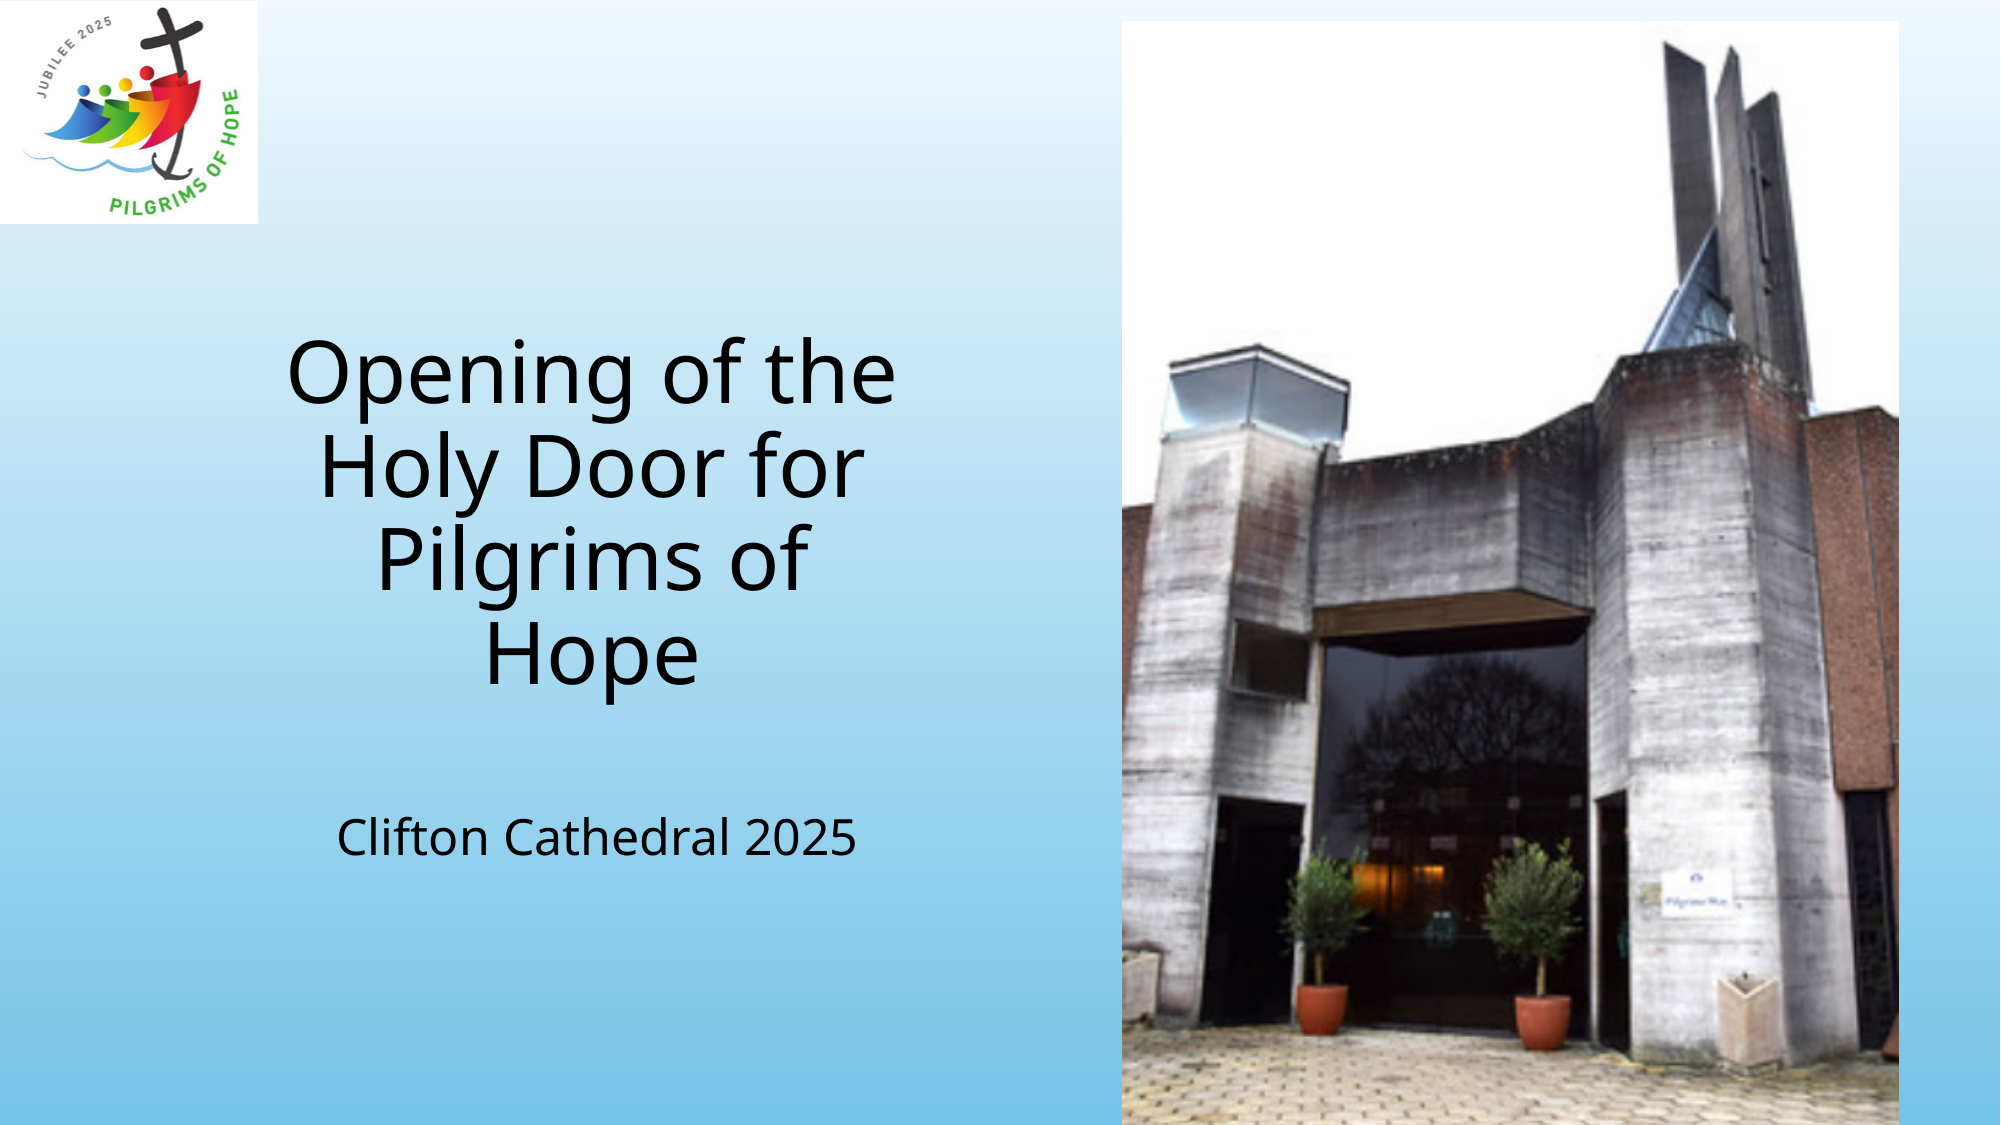

# Opening of the Holy Door for Pilgrims of Hope
Clifton Cathedral 2025